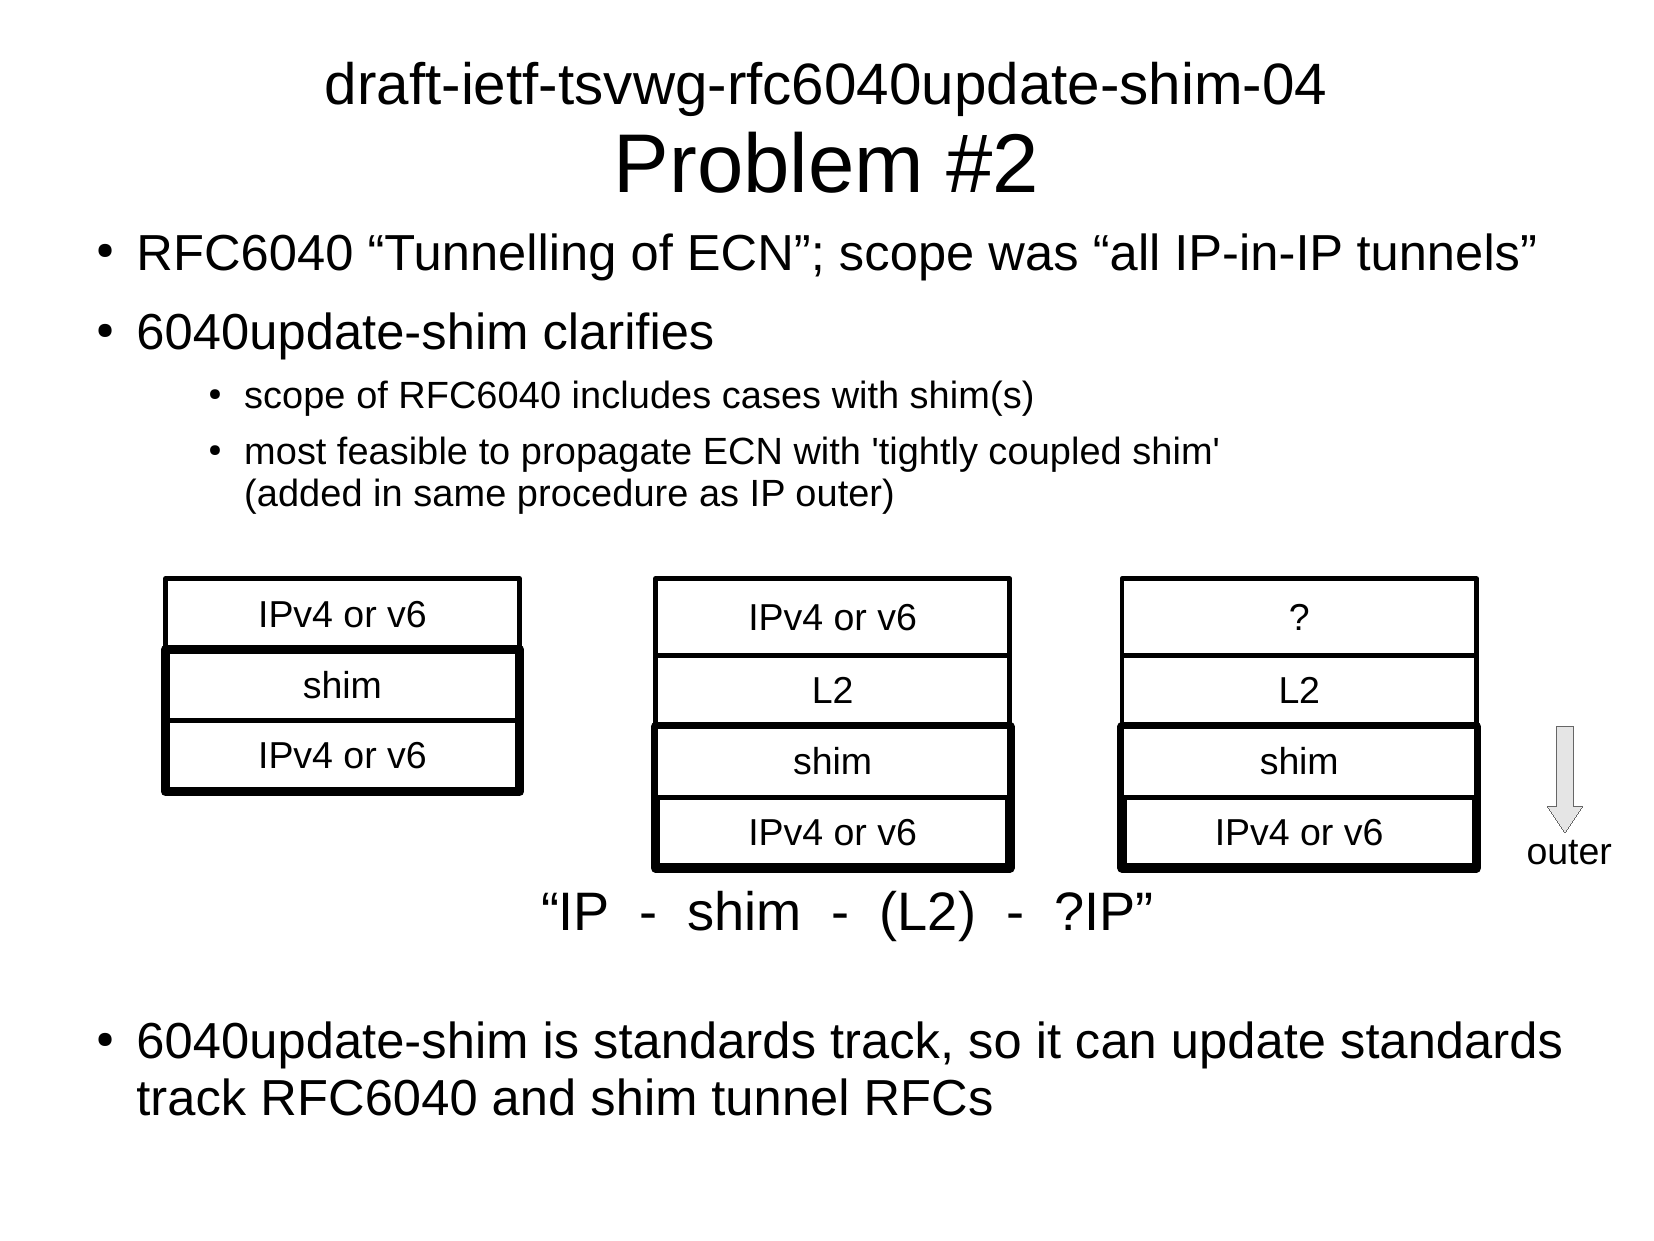

# draft-ietf-tsvwg-rfc6040update-shim-04 Problem #2
RFC6040 “Tunnelling of ECN”; scope was “all IP-in-IP tunnels”
6040update-shim clarifies
scope of RFC6040 includes cases with shim(s)
most feasible to propagate ECN with 'tightly coupled shim'
(added in same procedure as IP outer)
6040update-shim is standards track, so it can update standards track RFC6040 and shim tunnel RFCs
IPv4 or v6
IPv4 or v6
?
shim
L2
L2
IPv4 or v6
shim
shim
IPv4 or v6
IPv4 or v6
outer
“IP - shim - (L2) - ?IP”